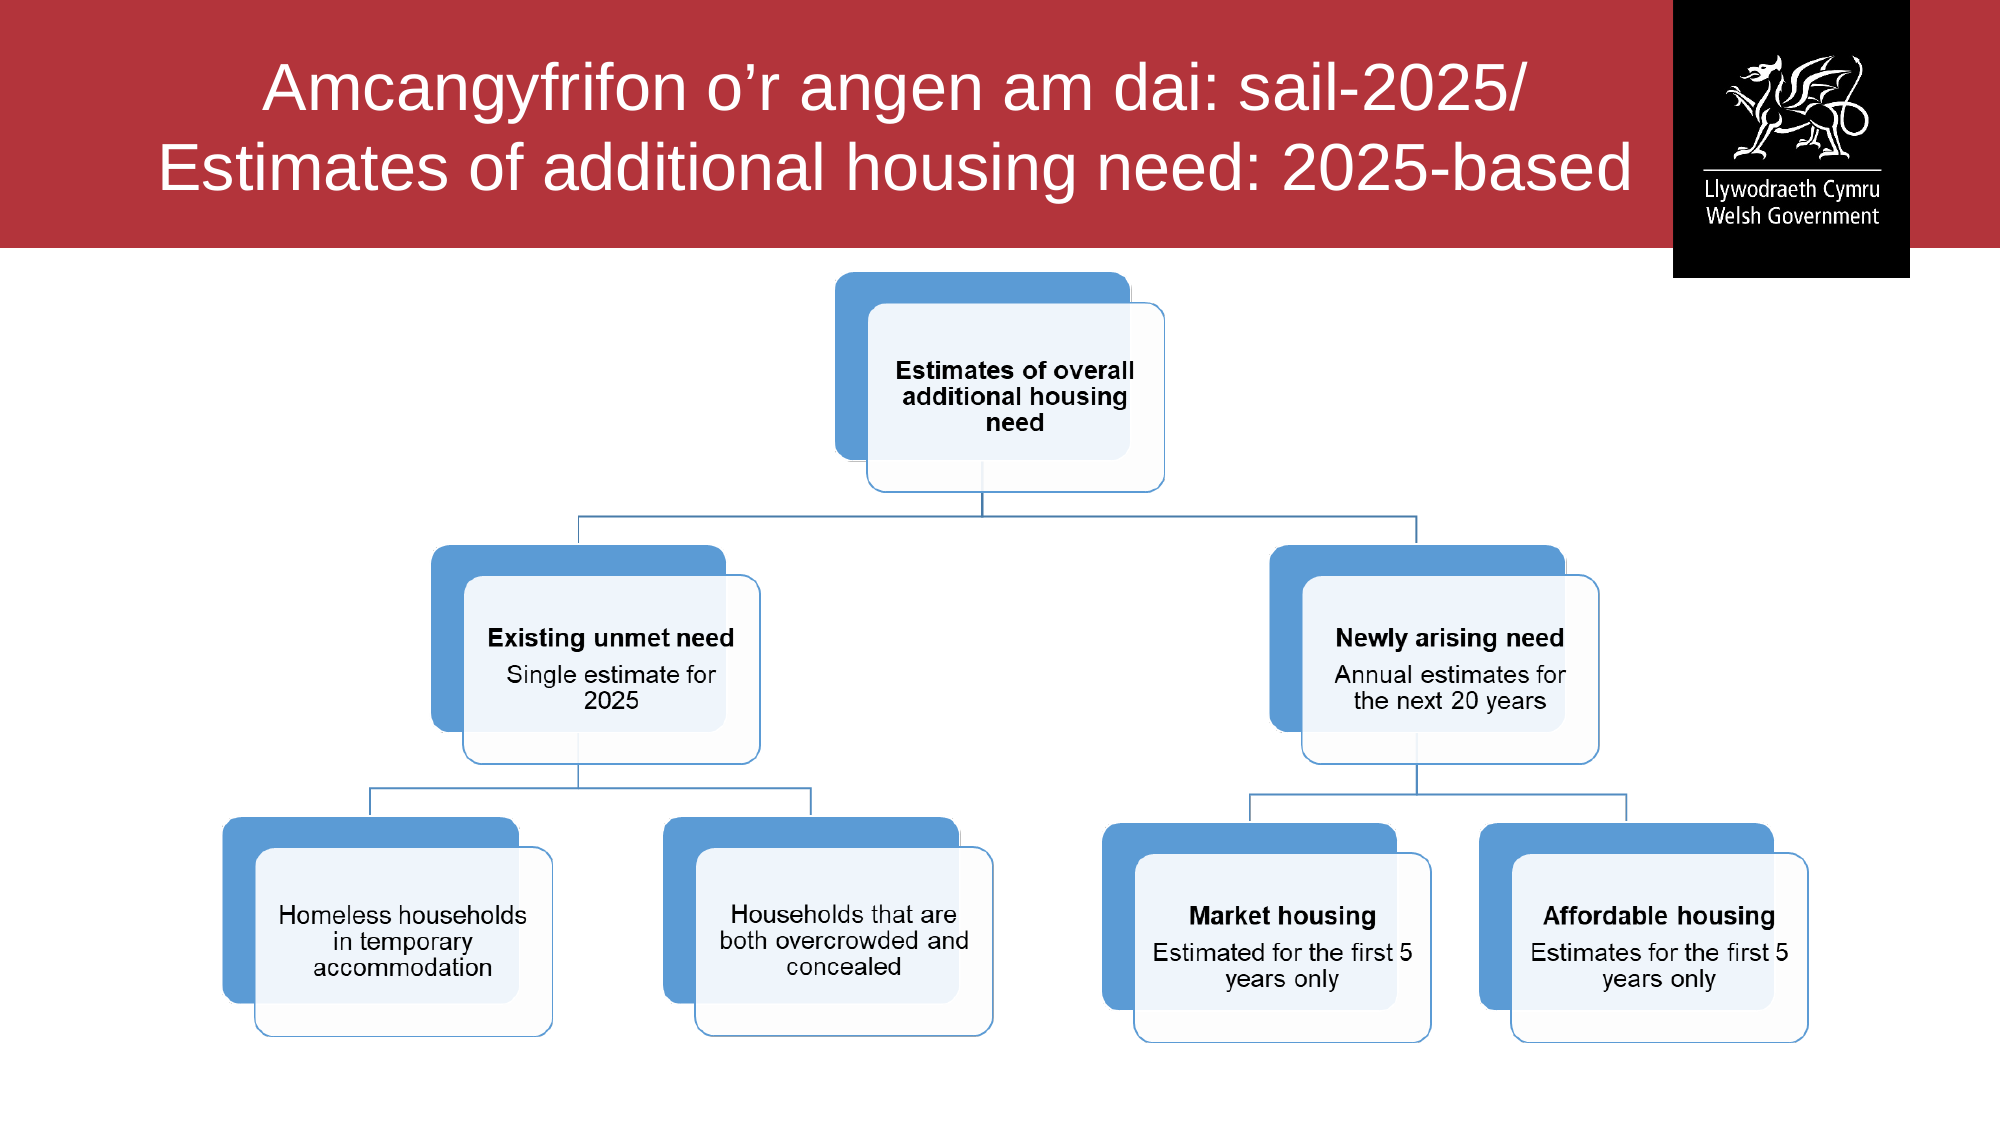

# Amcangyfrifon o’r angen am dai: sail-2025/ Estimates of additional housing need: 2025-based